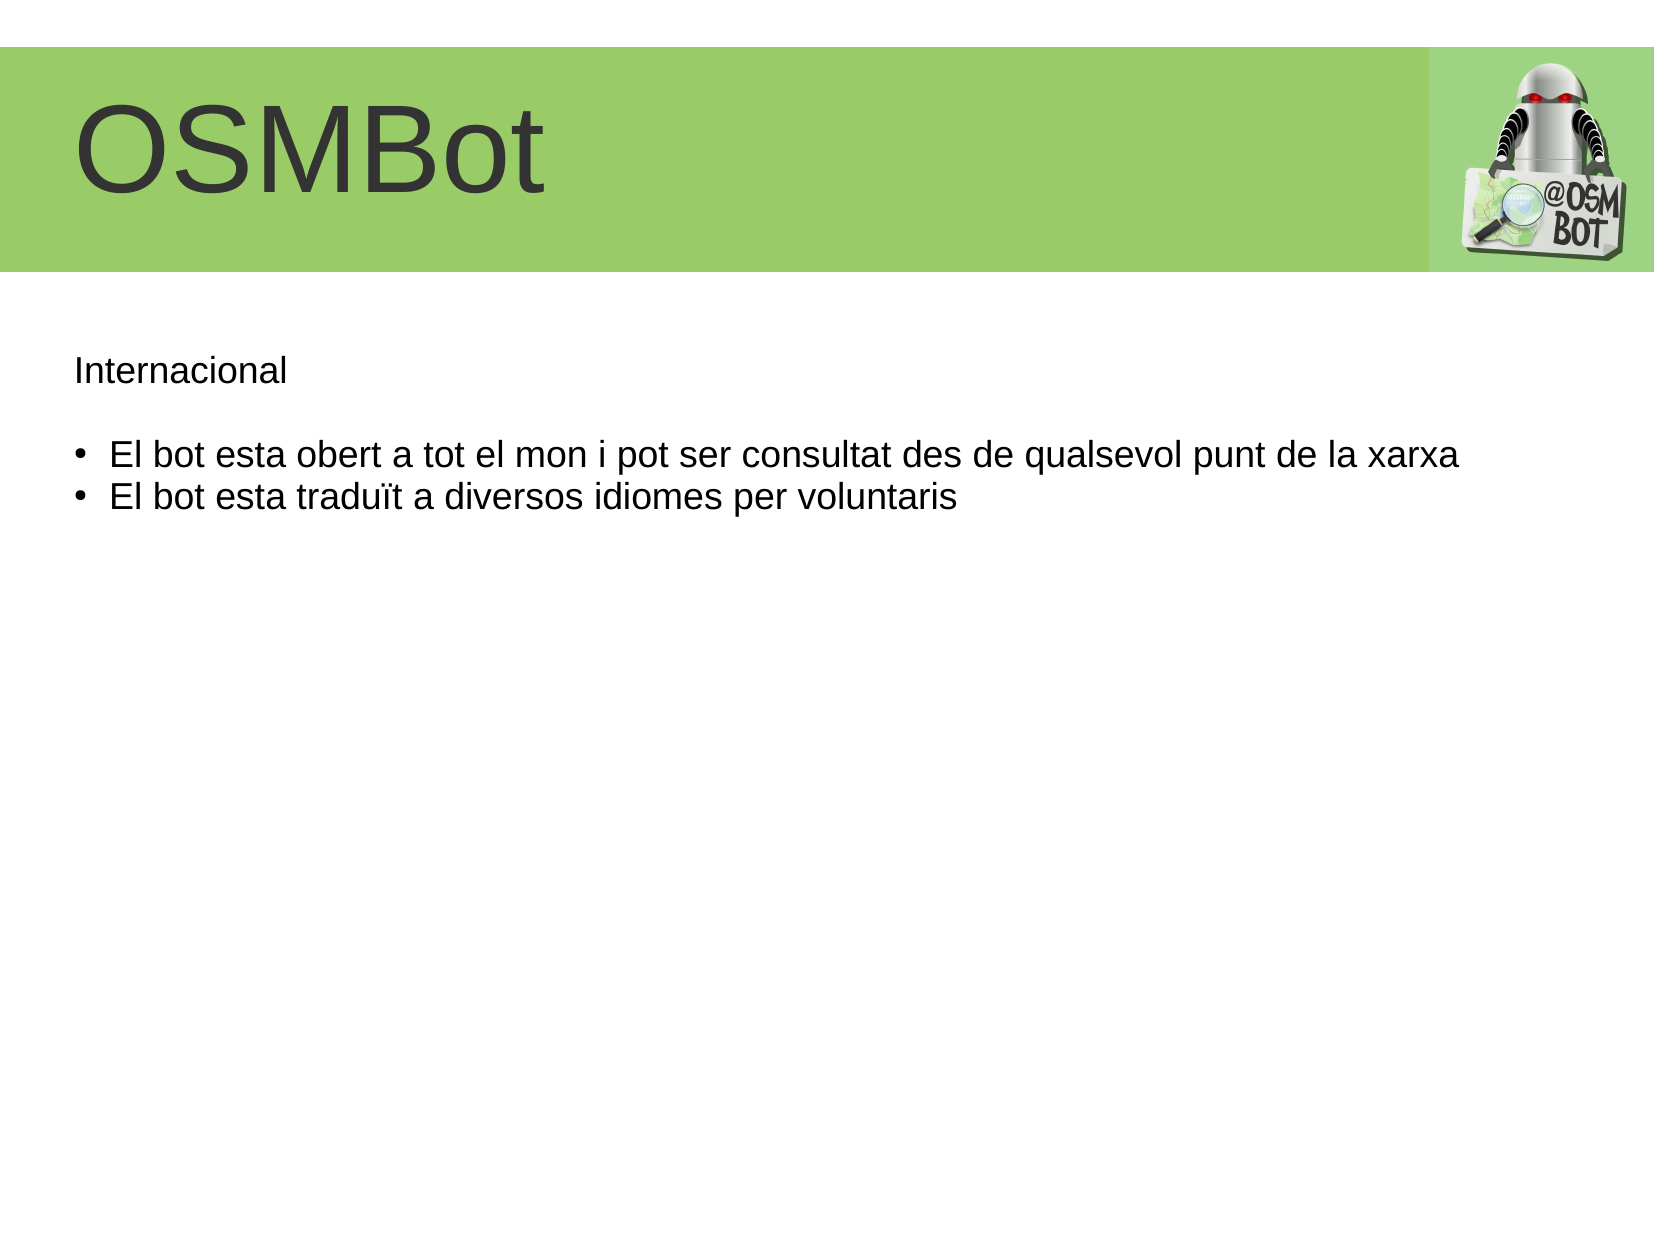

OSMBot
Internacional
El bot esta obert a tot el mon i pot ser consultat des de qualsevol punt de la xarxa
El bot esta traduït a diversos idiomes per voluntaris